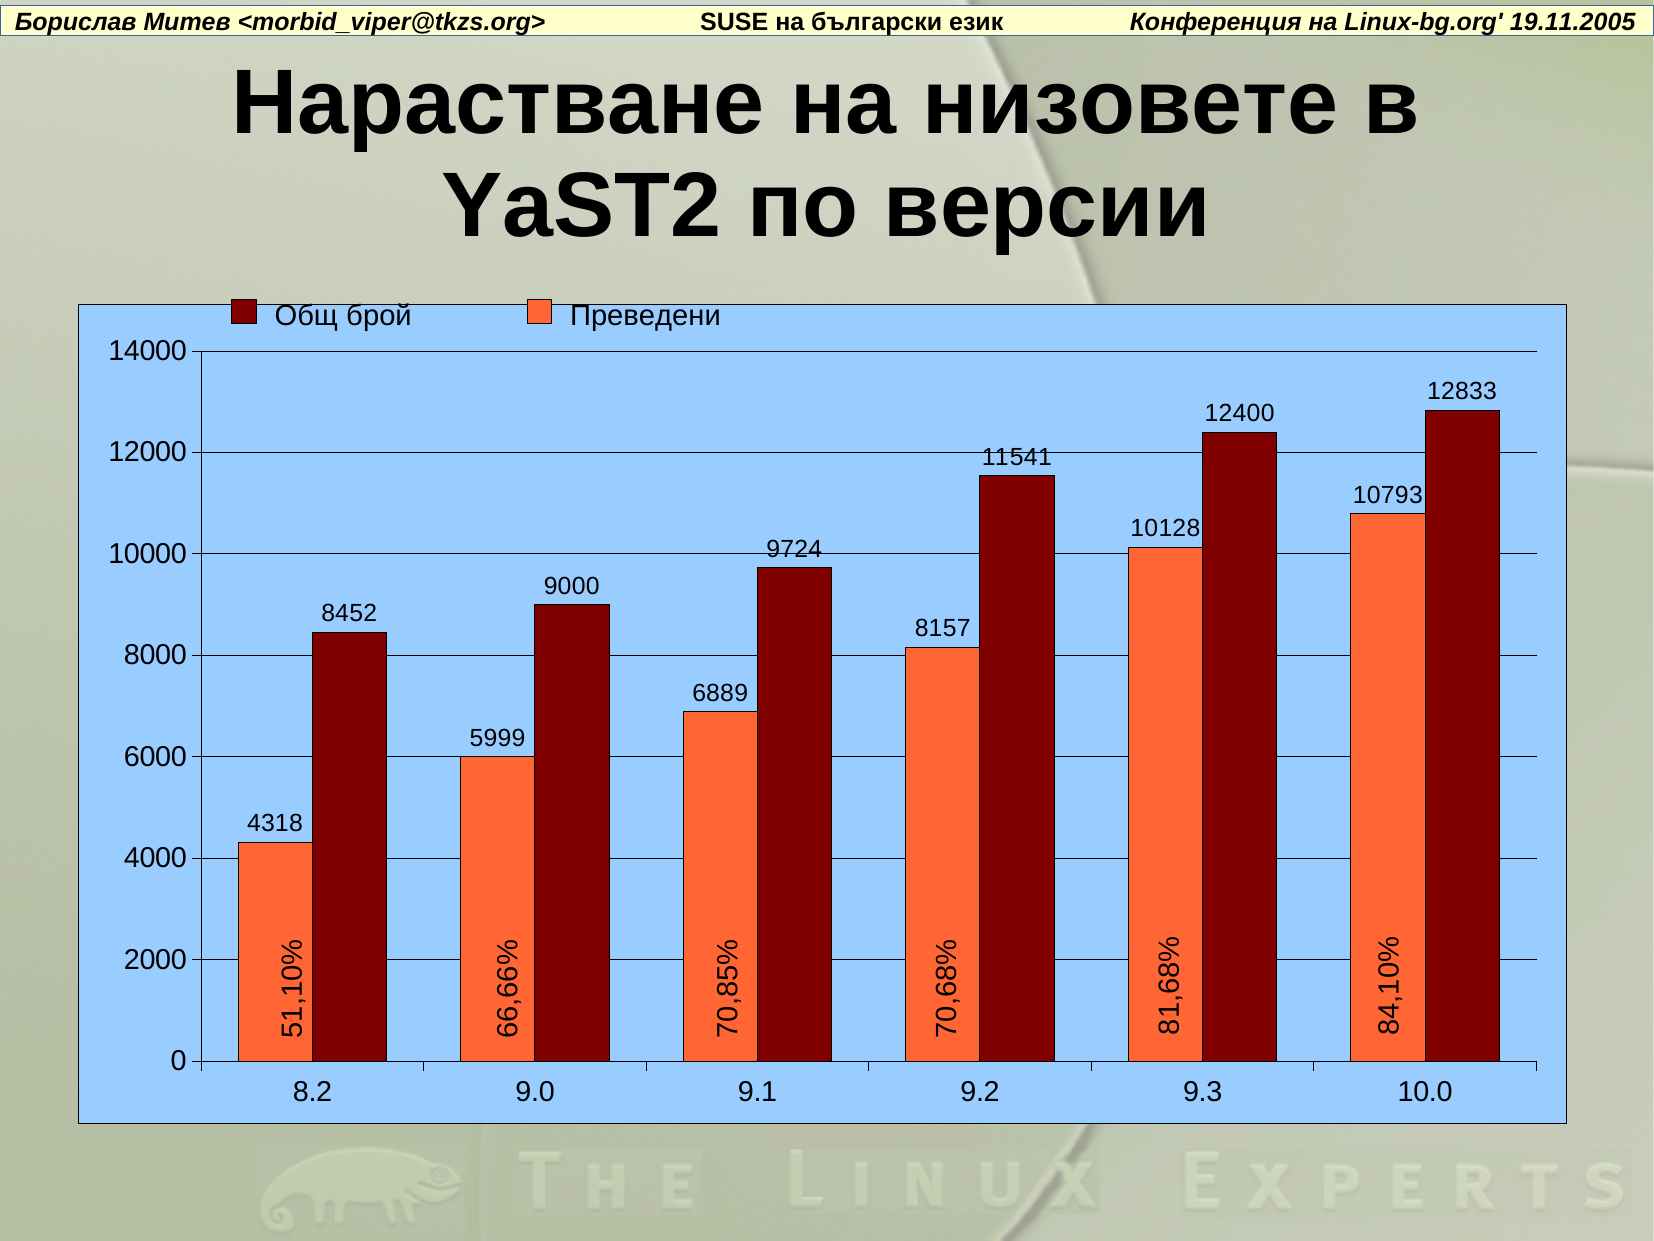

# Нарастване на низовете в YaST2 по версии
Общ брой
Преведени
### Chart
| Category | Преведени | Общ брой |
|---|---|---|
| 8.2 | 4318.0 | 8452.0 |
| 9.0 | 5999.0 | 9000.0 |
| 9.1 | 6889.0 | 9724.0 |
| 9.2 | 8157.0 | 11541.0 |
| 9.3 | 10128.0 | 12400.0 |
| 10.0 | 10793.0 | 12833.0 |84,10%
51,10%
81,68%
66,66%
70,85%
70,68%